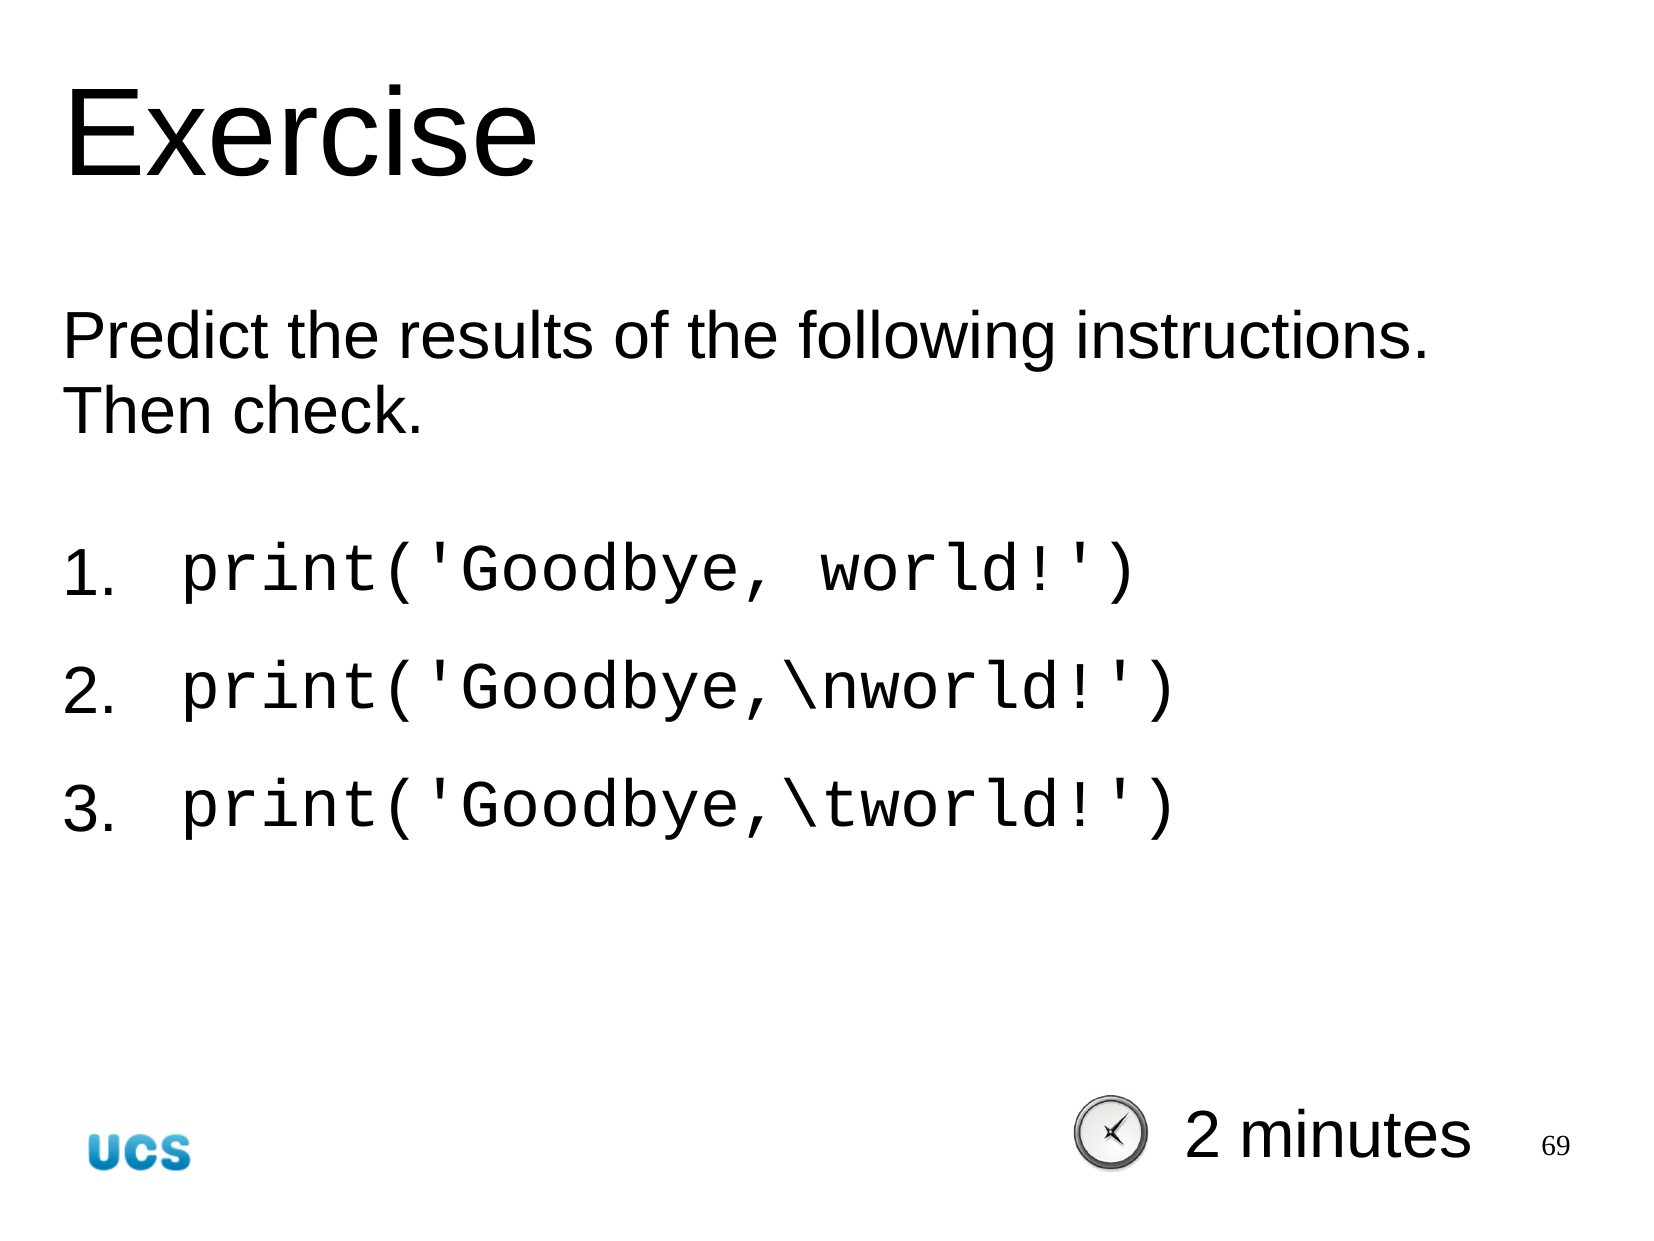

Exercise
Predict the results of the following instructions.
Then check.
print('Goodbye, world!')
1.
print('Goodbye,\nworld!')
2.
print('Goodbye,\tworld!')
3.
2 minutes
69